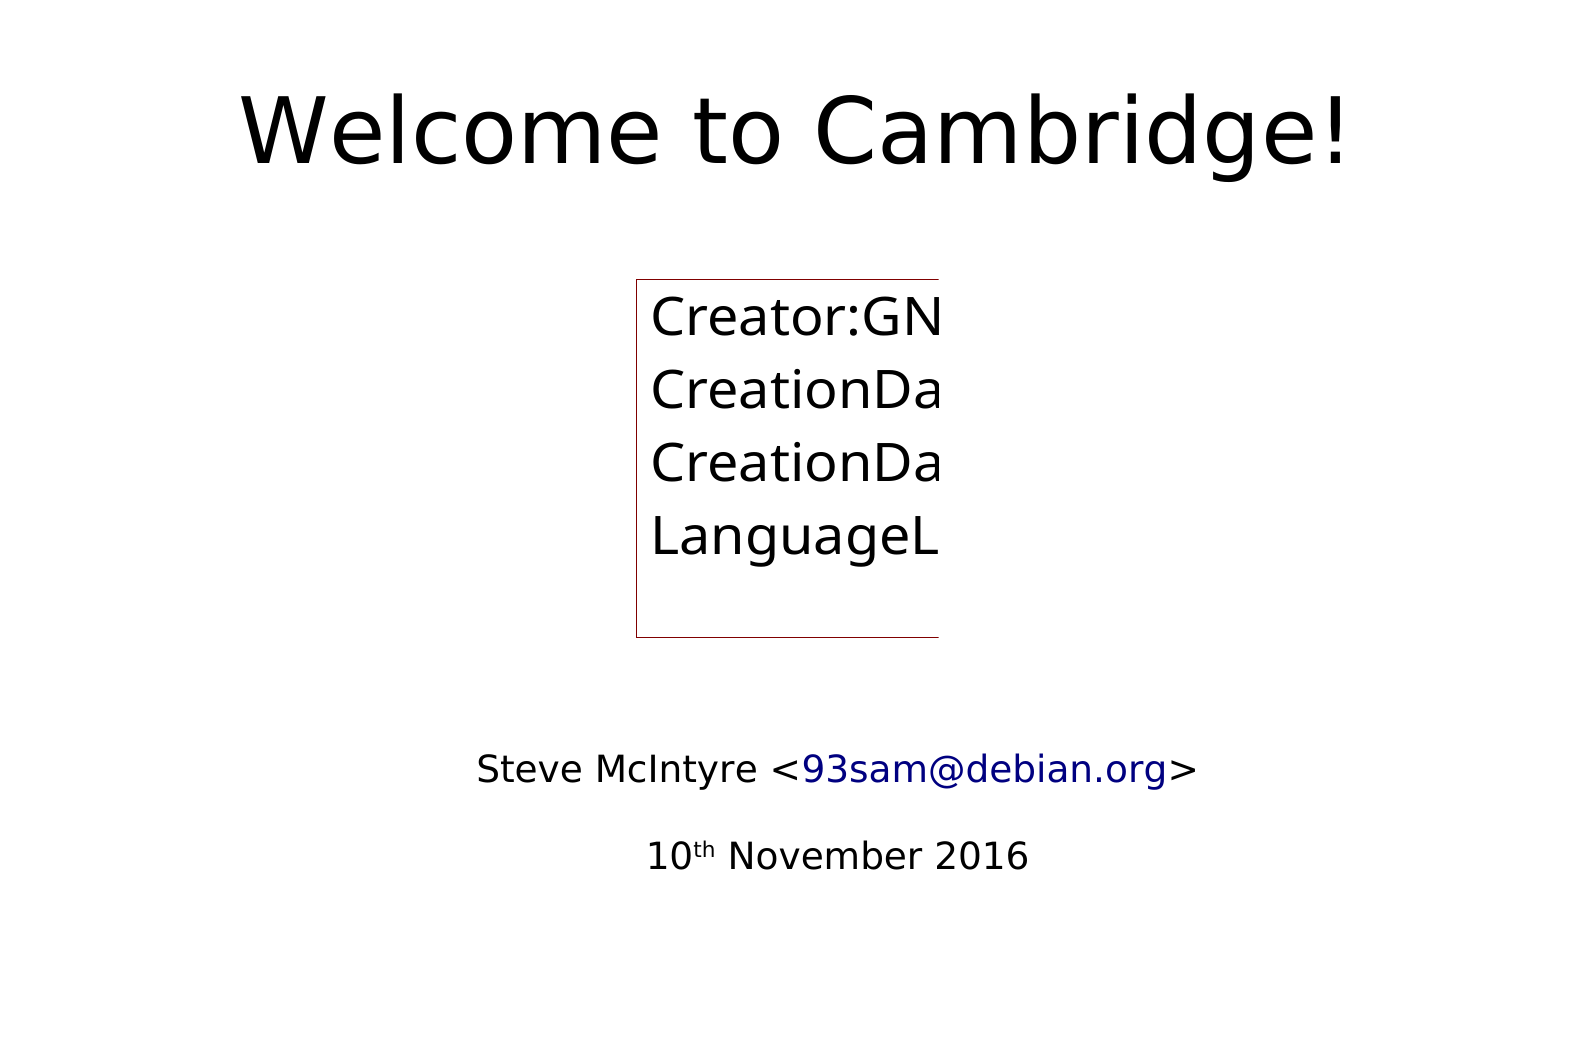

# Welcome to Cambridge!
Steve McIntyre <93sam@debian.org>
10th November 2016
1